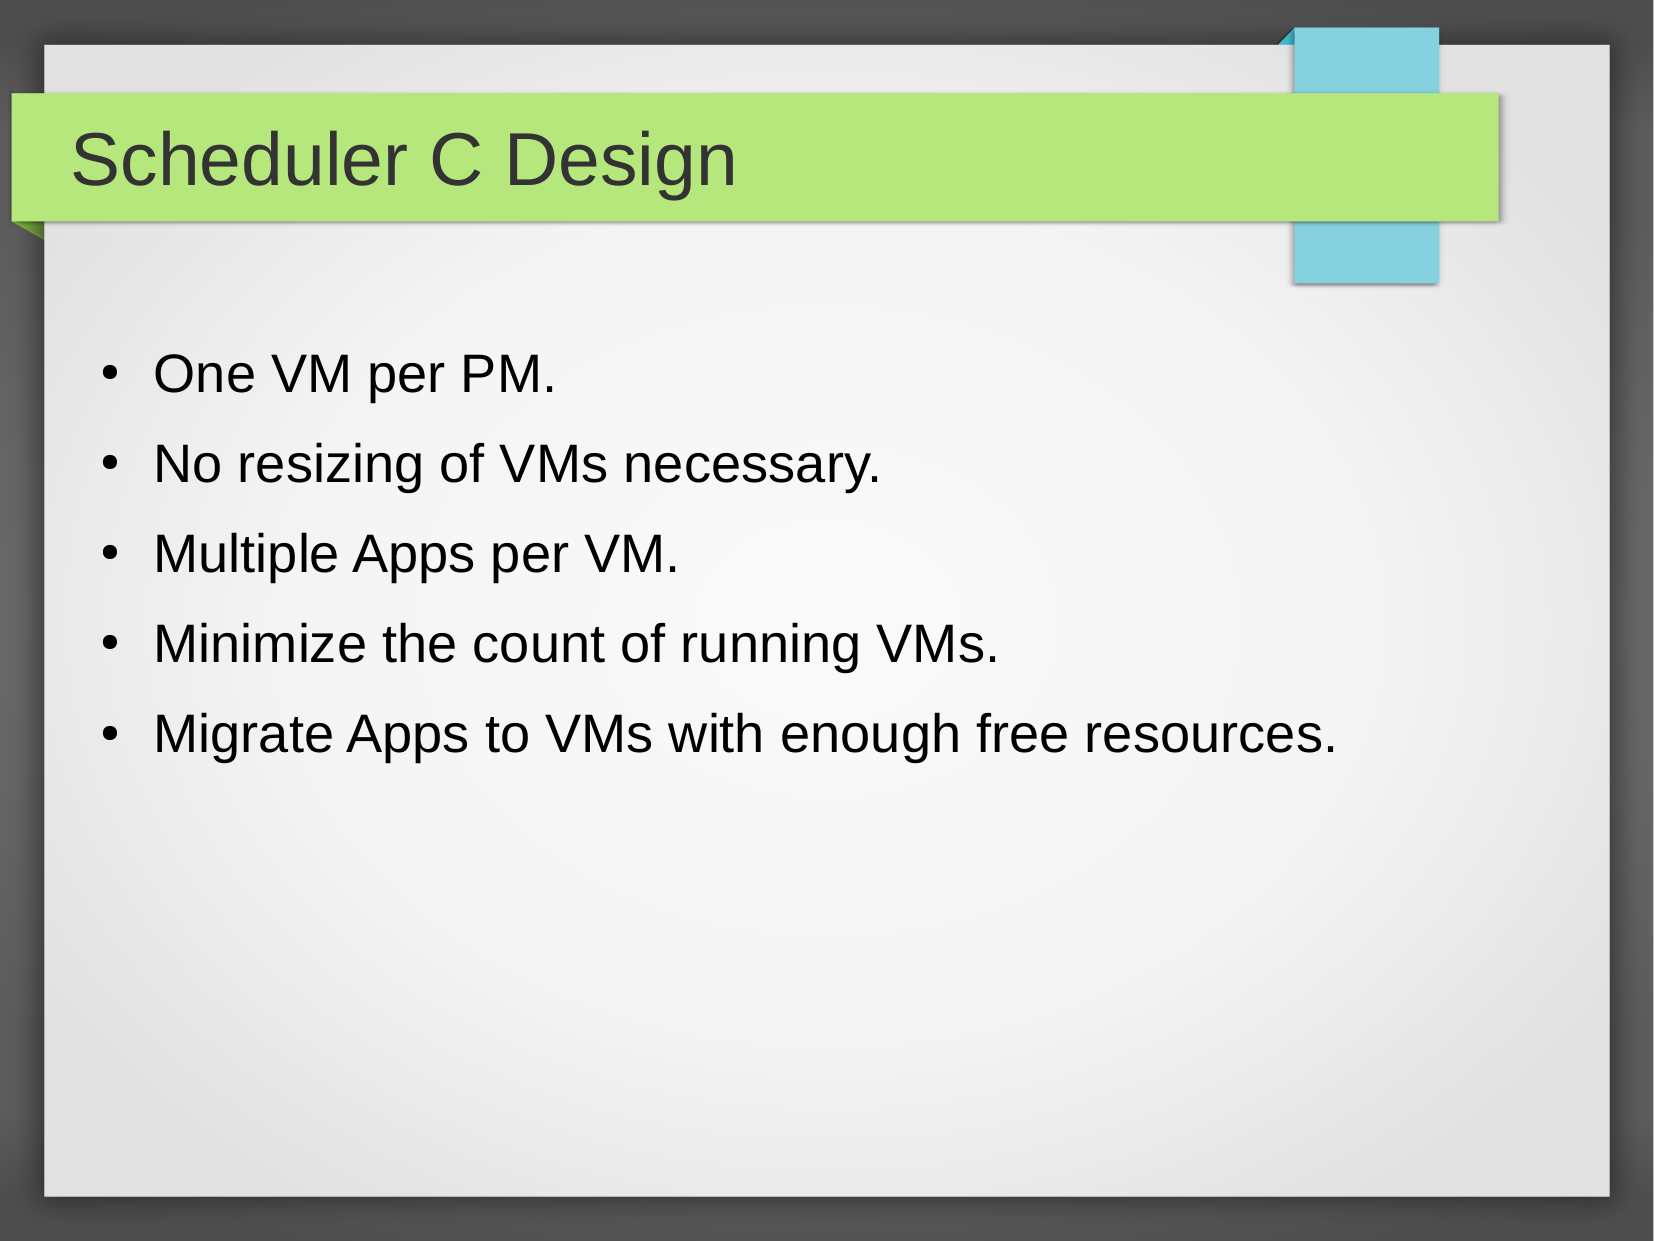

# Scheduler C Design
One VM per PM.
No resizing of VMs necessary.
Multiple Apps per VM.
Minimize the count of running VMs.
Migrate Apps to VMs with enough free resources.